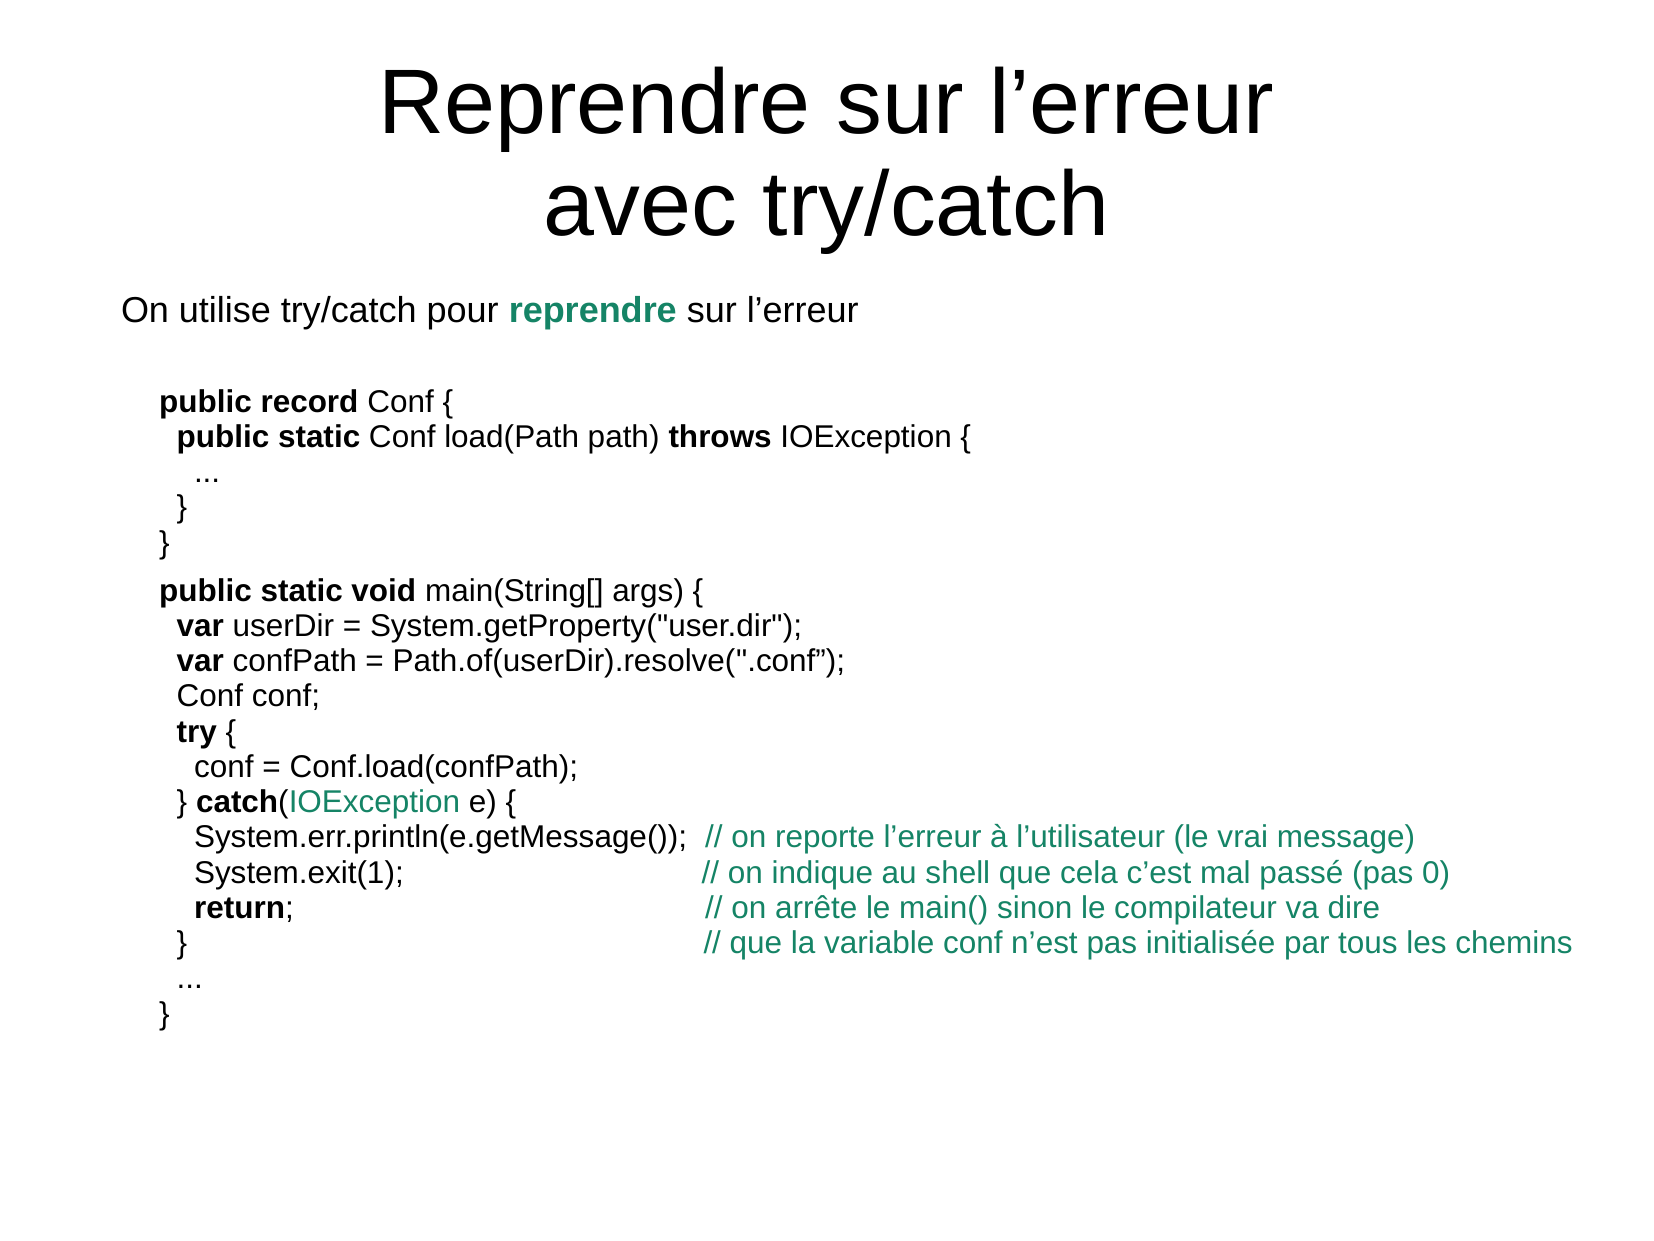

# Reprendre sur l’erreur avec try/catch
On utilise try/catch pour reprendre sur l’erreur
public record Conf {
 public static Conf load(Path path) throws IOException {
 ...
 }
}
public static void main(String[] args) {
 var userDir = System.getProperty("user.dir");
 var confPath = Path.of(userDir).resolve(".conf”);
 Conf conf;
 try {
 conf = Conf.load(confPath);
 } catch(IOException e) {
 System.err.println(e.getMessage()); // on reporte l’erreur à l’utilisateur (le vrai message)
 System.exit(1); // on indique au shell que cela c’est mal passé (pas 0)
 return; // on arrête le main() sinon le compilateur va dire
 } // que la variable conf n’est pas initialisée par tous les chemins
 ...
}